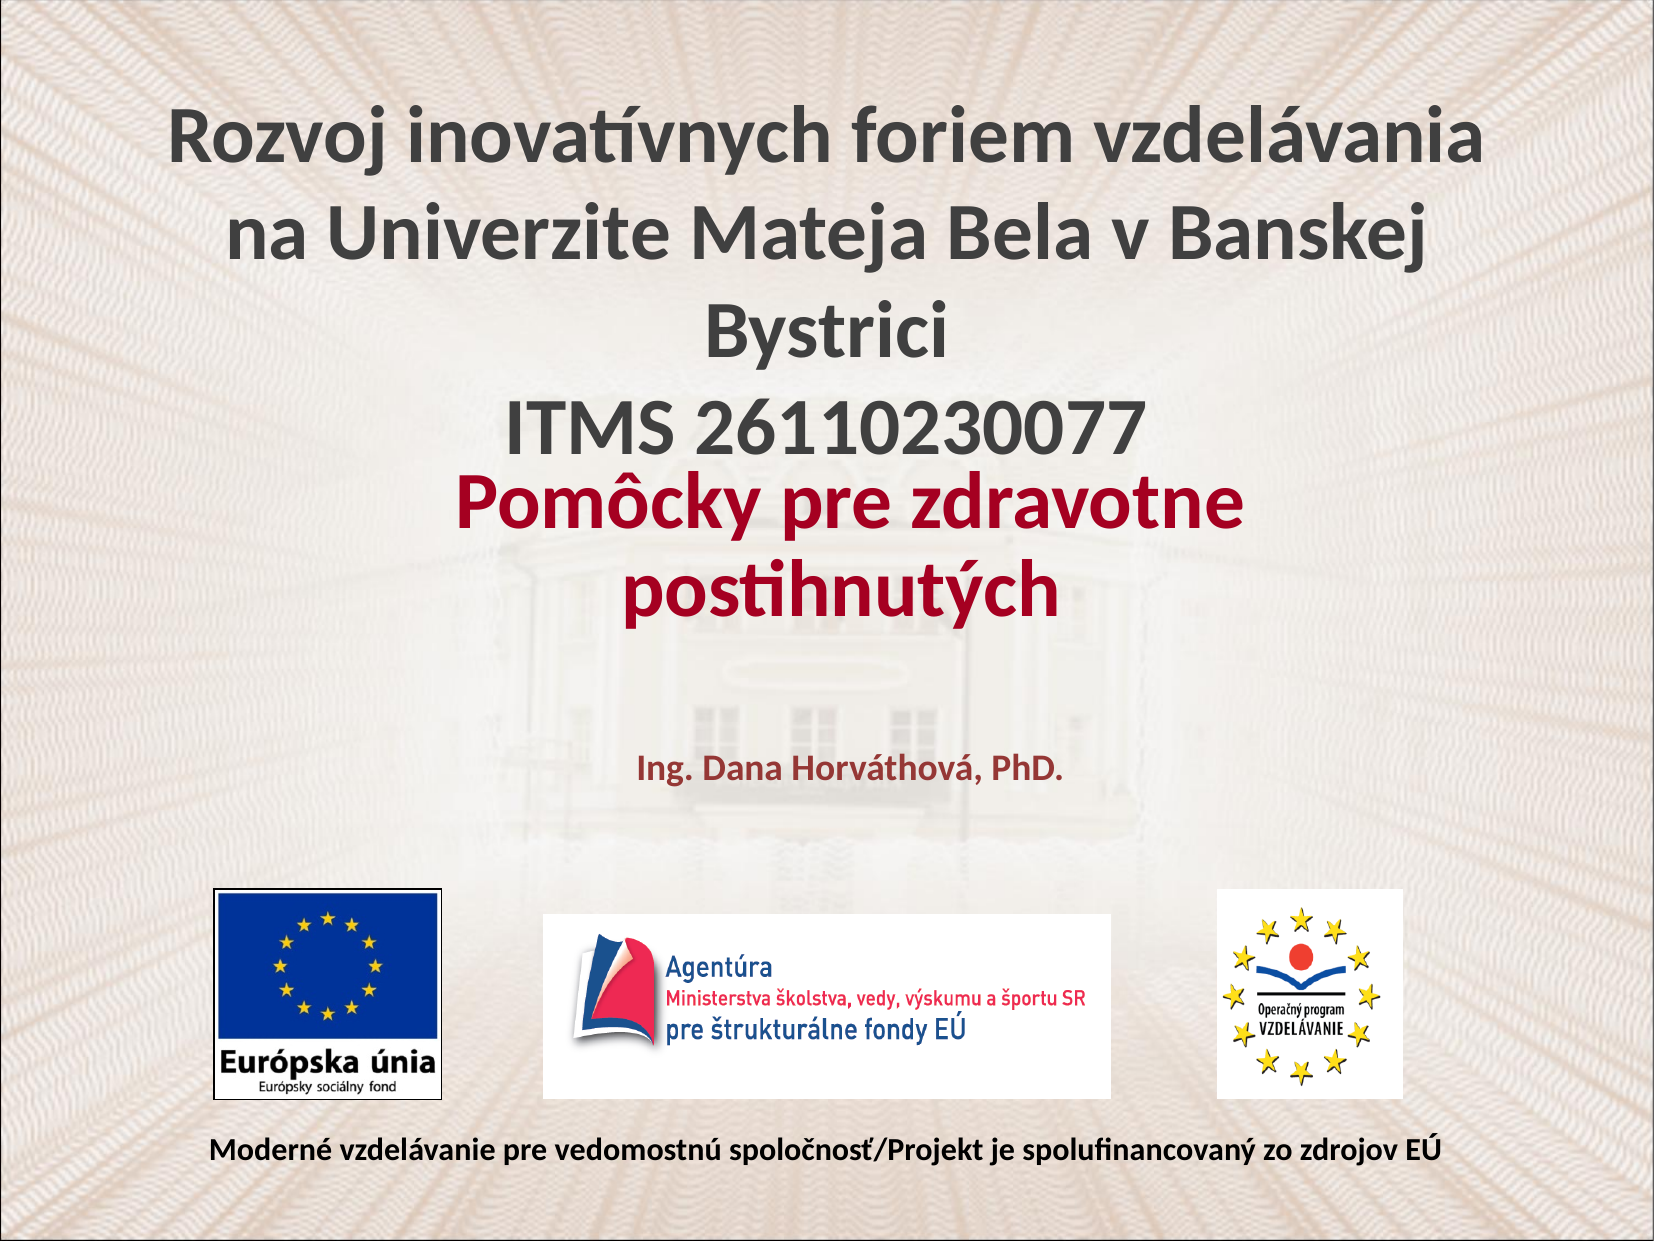

Rozvoj inovatívnych foriem vzdelávania
na Univerzite Mateja Bela v Banskej Bystrici
ITMS 26110230077
# Pomôcky pre zdravotne postihnutých
Ing. Dana Horváthová, PhD.
Moderné vzdelávanie pre vedomostnú spoločnosť/Projekt je spolufinancovaný zo zdrojov EÚ